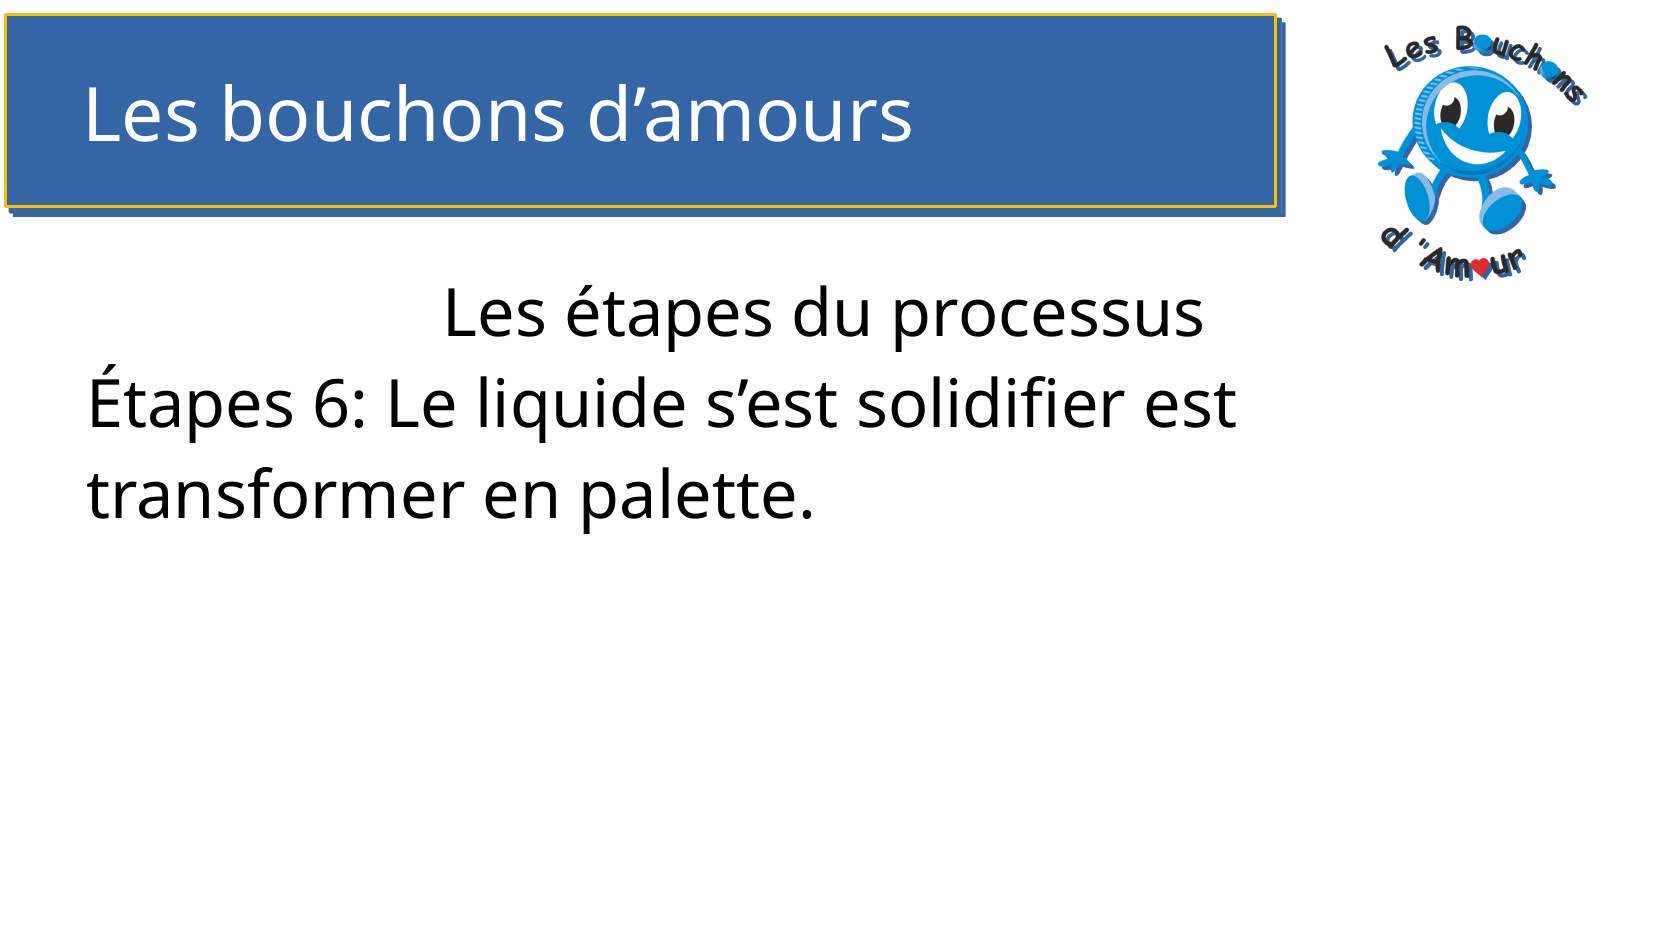

# Les bouchons d’amours
Les étapes du processus
Étapes 6: Le liquide s’est solidifier est transformer en palette.